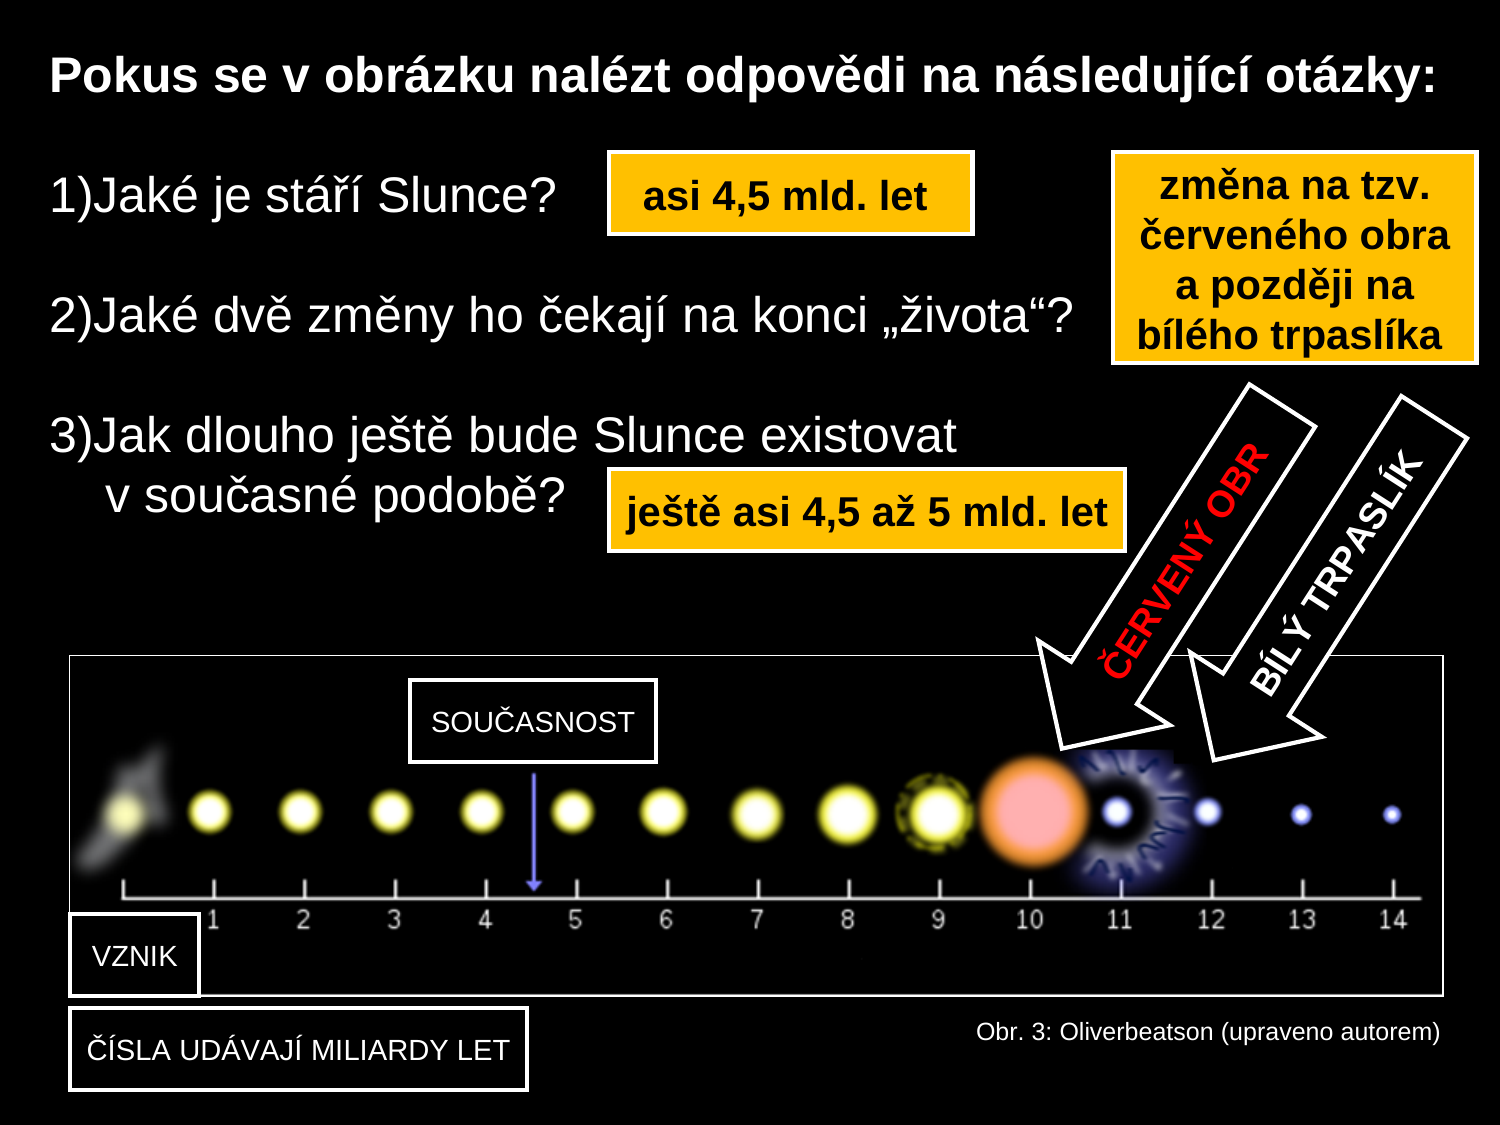

Pokus se v obrázku nalézt odpovědi na následující otázky:
Jaké je stáří Slunce?
Jaké dvě změny ho čekají na konci „života“?
Jak dlouho ještě bude Slunce existovat
 v současné podobě?
asi 4,5 mld. let
změna na tzv. červeného obra a později na bílého trpaslíka
ještě asi 4,5 až 5 mld. let
ČERVENÝ OBR
BÍLÝ TRPASLÍK
SOUČASNOST
VZNIK
ČÍSLA UDÁVAJÍ MILIARDY LET
Obr. 3: Oliverbeatson (upraveno autorem)